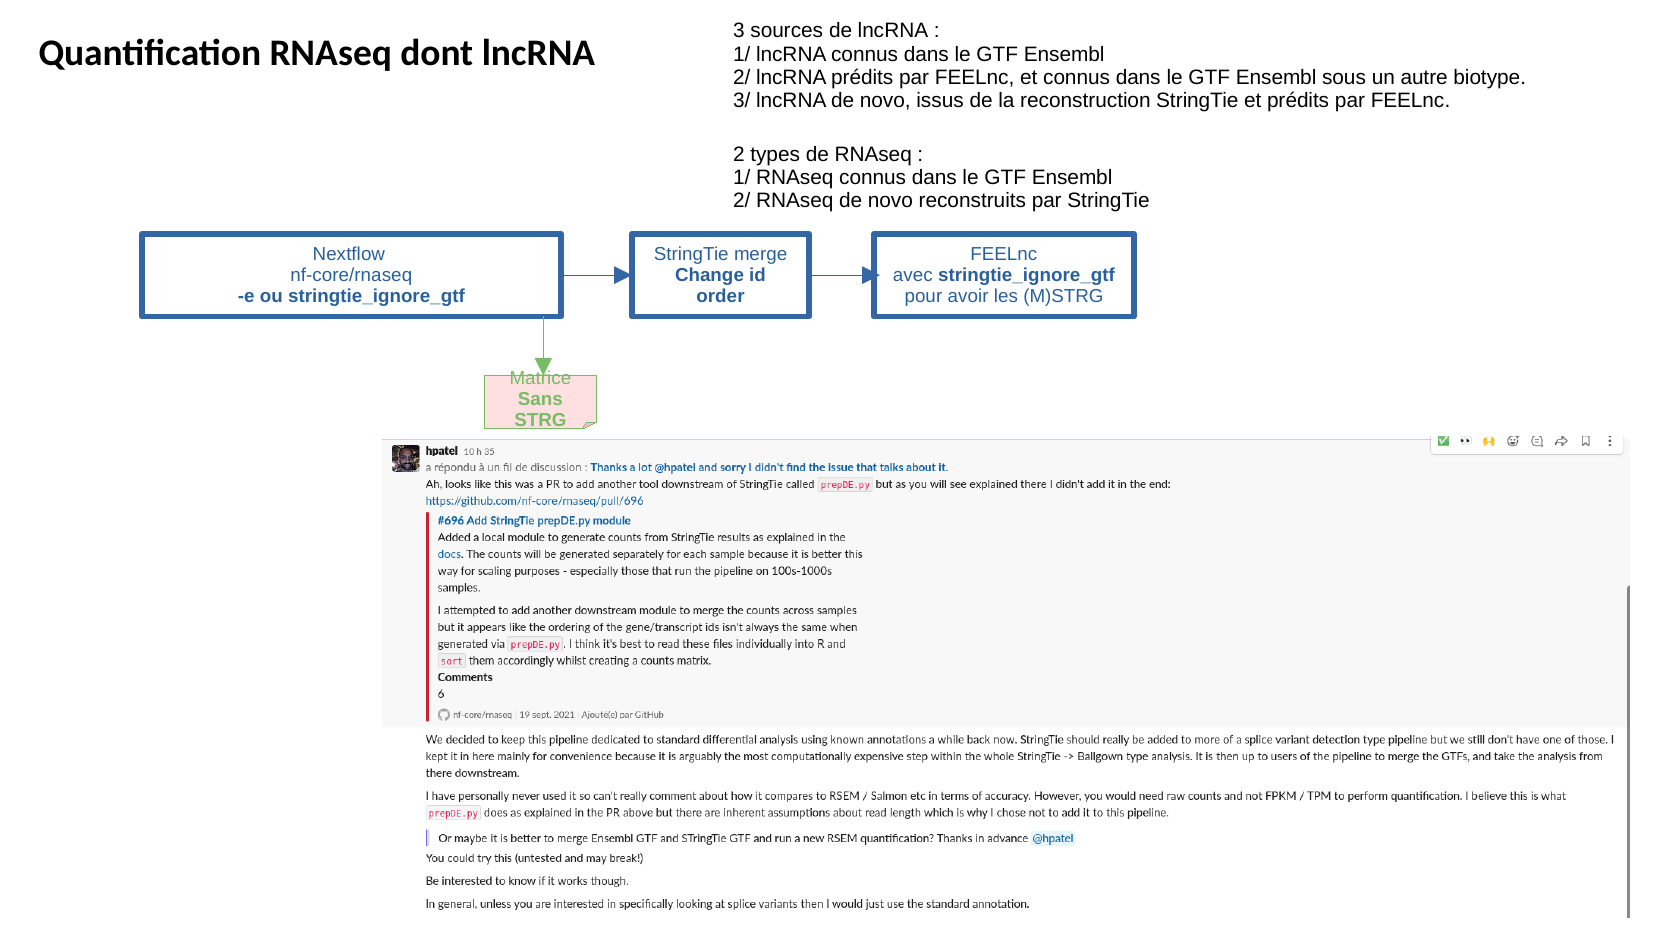

3 sources de lncRNA :
1/ lncRNA connus dans le GTF Ensembl
2/ lncRNA prédits par FEELnc, et connus dans le GTF Ensembl sous un autre biotype.
3/ lncRNA de novo, issus de la reconstruction StringTie et prédits par FEELnc.
2 types de RNAseq :
1/ RNAseq connus dans le GTF Ensembl
2/ RNAseq de novo reconstruits par StringTie
Quantification RNAseq dont lncRNA
Nextflow
nf-core/rnaseq
-e ou stringtie_ignore_gtf
StringTie merge
Change id order
FEELnc
avec stringtie_ignore_gtf
pour avoir les (M)STRG
Matrice
Sans STRG